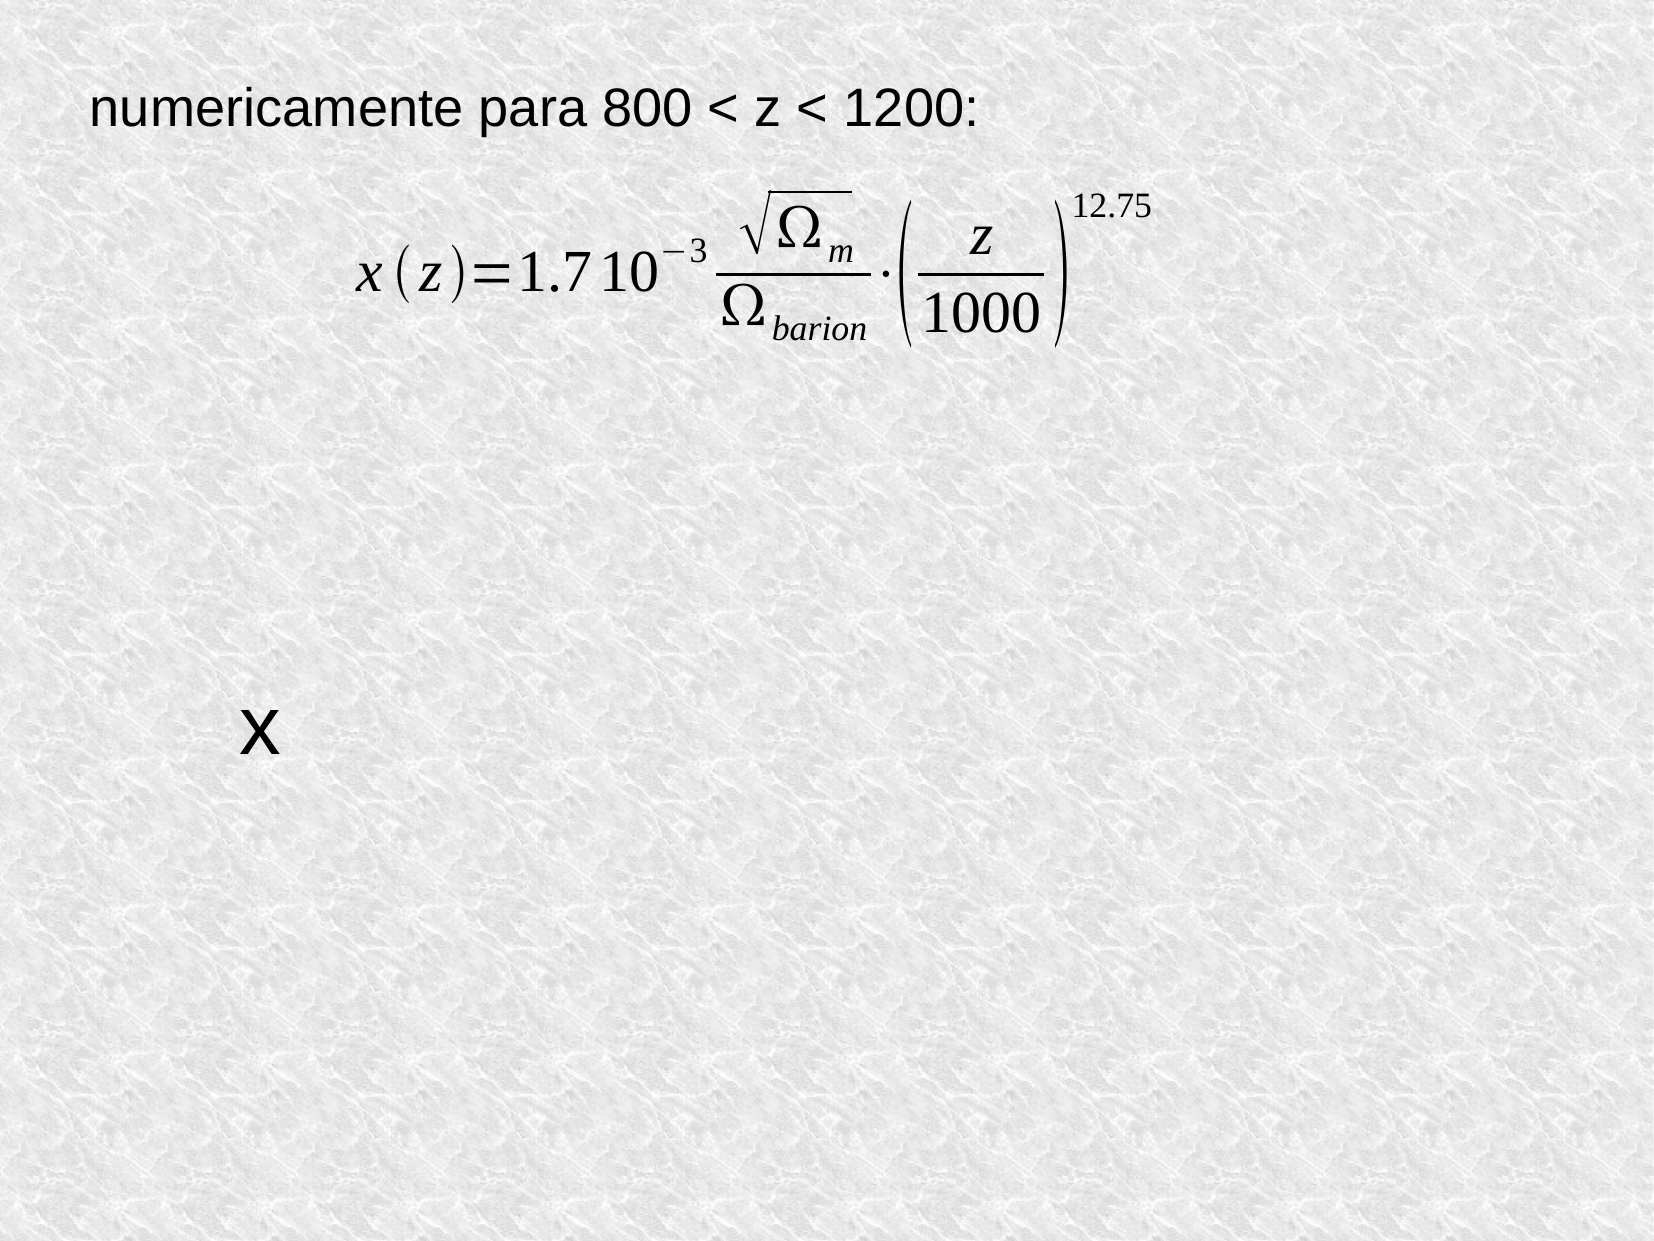

numericamente para 800 < z < 1200:
x